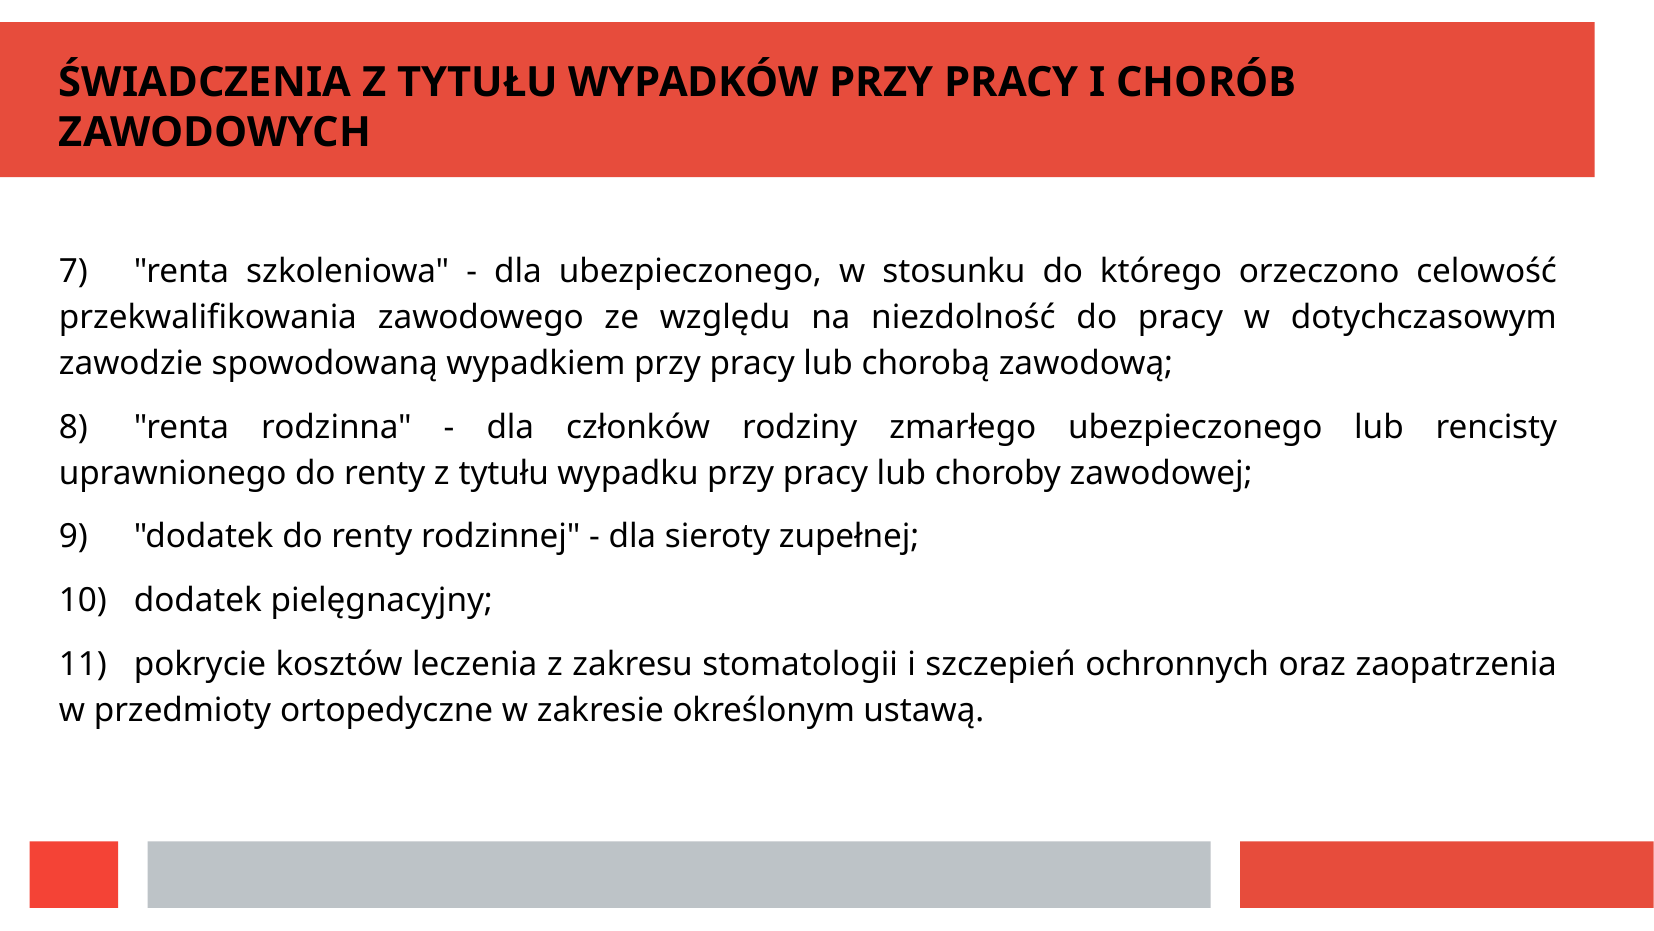

# ŚWIADCZENIA Z TYTUŁU WYPADKÓW PRZY PRACY I CHORÓB ZAWODOWYCH
7)	"renta szkoleniowa" - dla ubezpieczonego, w stosunku do którego orzeczono celowość przekwalifikowania zawodowego ze względu na niezdolność do pracy w dotychczasowym zawodzie spowodowaną wypadkiem przy pracy lub chorobą zawodową;
8)	"renta rodzinna" - dla członków rodziny zmarłego ubezpieczonego lub rencisty uprawnionego do renty z tytułu wypadku przy pracy lub choroby zawodowej;
9)	"dodatek do renty rodzinnej" - dla sieroty zupełnej;
10)	dodatek pielęgnacyjny;
11)	pokrycie kosztów leczenia z zakresu stomatologii i szczepień ochronnych oraz zaopatrzenia w przedmioty ortopedyczne w zakresie określonym ustawą.